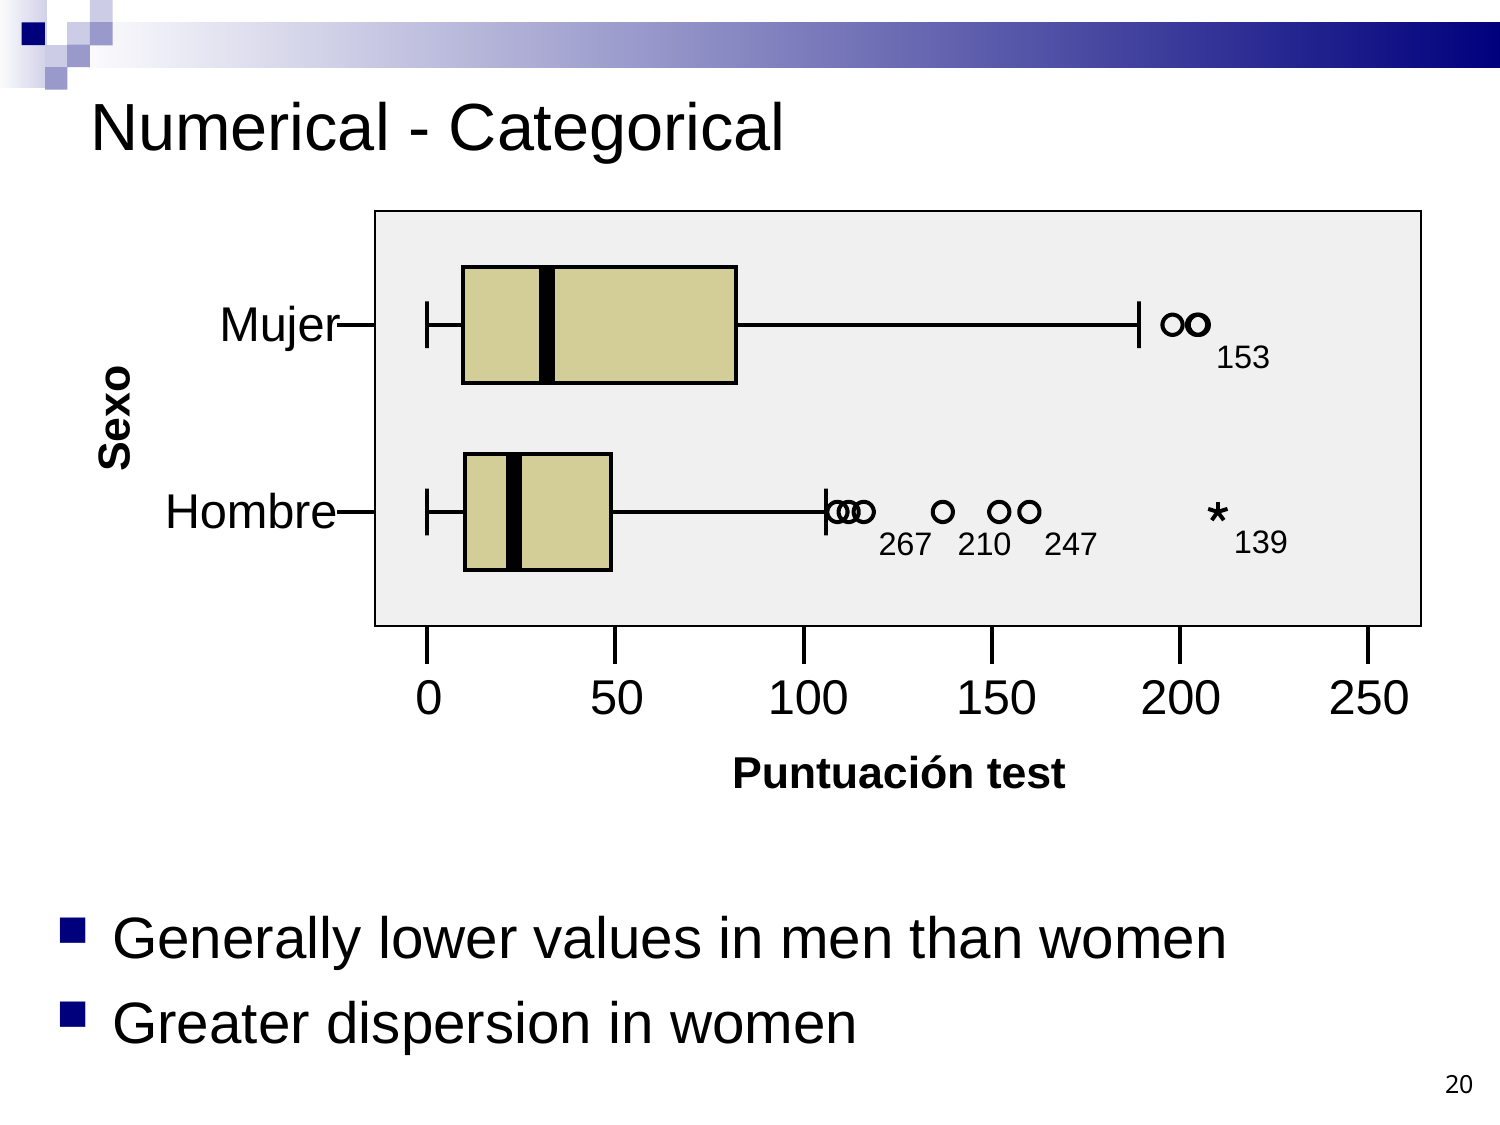

# Numerical - Categorical
Generally lower values in men than women
Greater dispersion in women